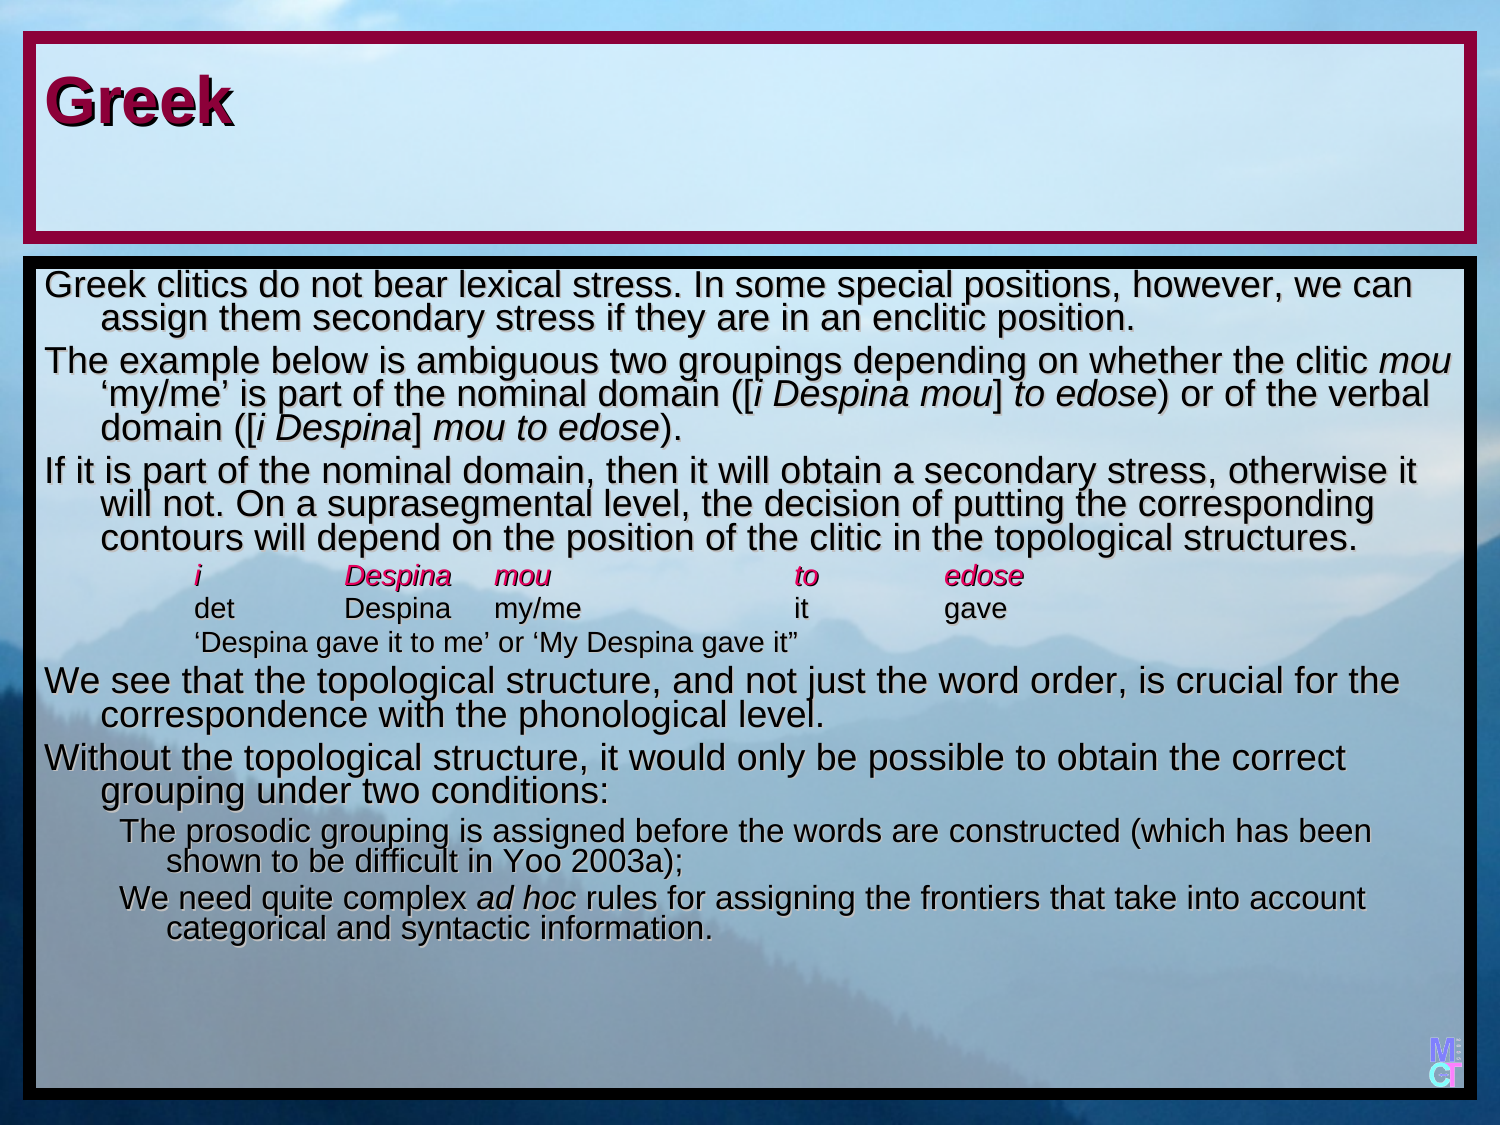

# Greek
Greek clitics do not bear lexical stress. In some special positions, however, we can assign them secondary stress if they are in an enclitic position.
The example below is ambiguous two groupings depending on whether the clitic mou ‘my/me’ is part of the nominal domain ([i Despina mou] to edose) or of the verbal domain ([i Despina] mou to edose).
If it is part of the nominal domain, then it will obtain a secondary stress, otherwise it will not. On a suprasegmental level, the decision of putting the corresponding contours will depend on the position of the clitic in the topological structures.
i 	Despina 	mou 		to 	edose
det	Despina	my/me		it	gave
‘Despina gave it to me’ or ‘My Despina gave it”
We see that the topological structure, and not just the word order, is crucial for the correspondence with the phonological level.
Without the topological structure, it would only be possible to obtain the correct grouping under two conditions:
The prosodic grouping is assigned before the words are constructed (which has been shown to be difficult in Yoo 2003a);
We need quite complex ad hoc rules for assigning the frontiers that take into account categorical and syntactic information.